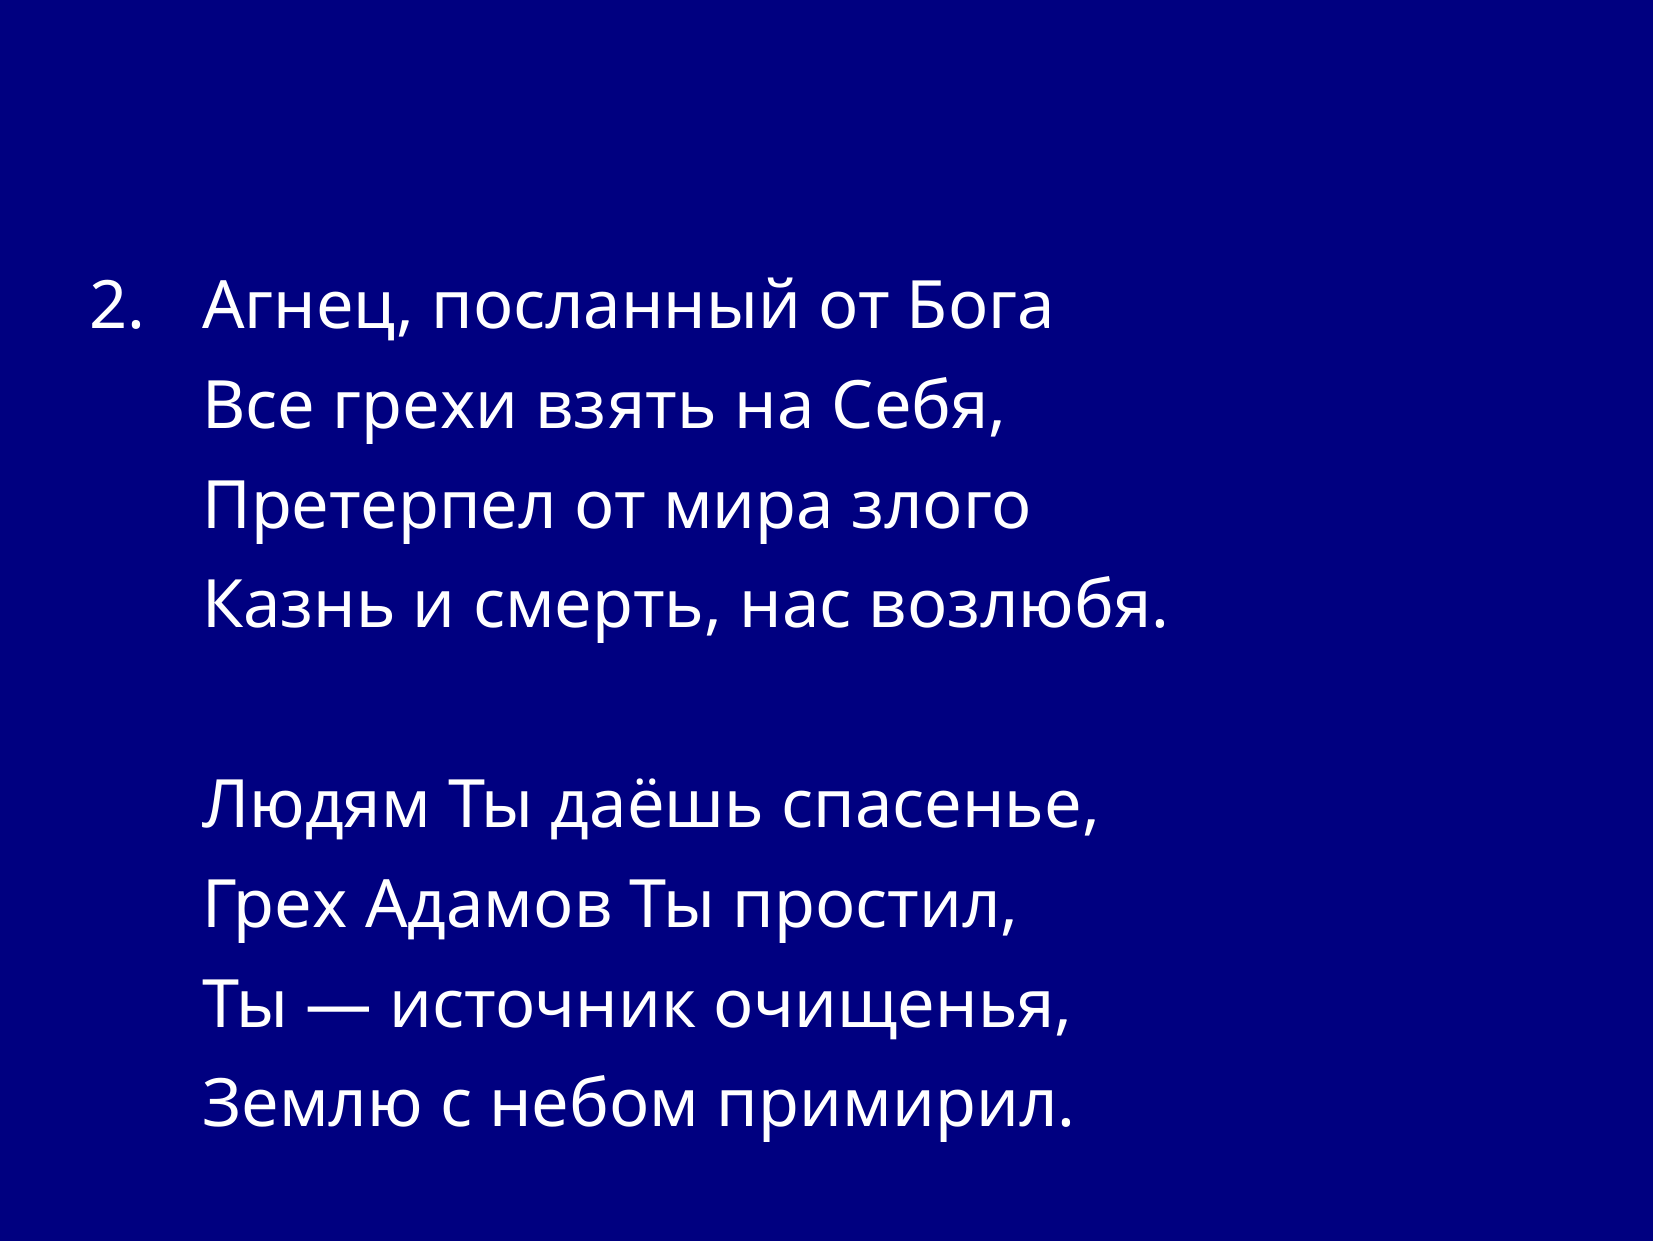

2.	Агнец, посланный от Бога
	Все грехи взять на Себя,
	Претерпел от мира злого
	Казнь и смерть, нас возлюбя.
	Людям Ты даёшь спасенье,
	Грех Адамов Ты простил,
	Ты — источник очищенья,
	Землю с небом примирил.